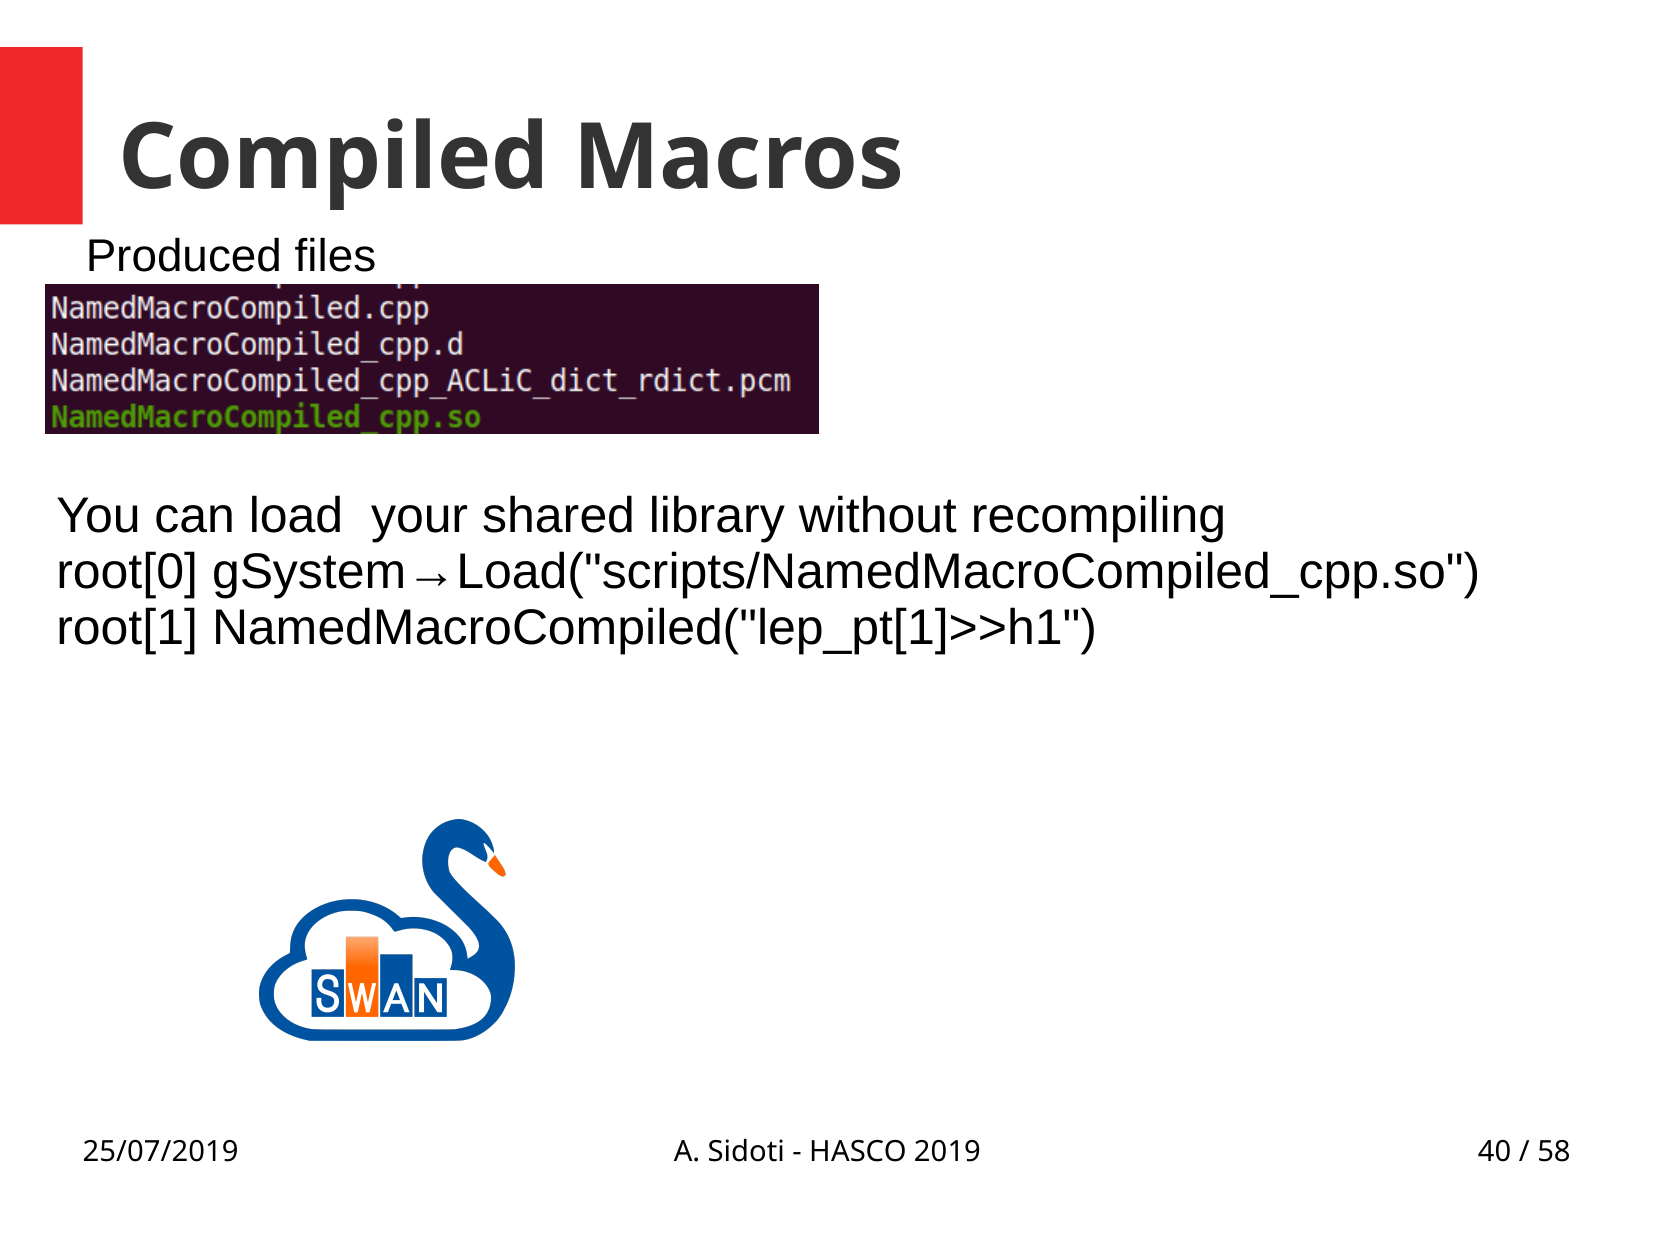

# Compiled Macros
Produced files
You can load your shared library without recompiling
root[0] gSystem→Load("scripts/NamedMacroCompiled_cpp.so")
root[1] NamedMacroCompiled("lep_pt[1]>>h1")
25/07/2019
A. Sidoti - HASCO 2019
40